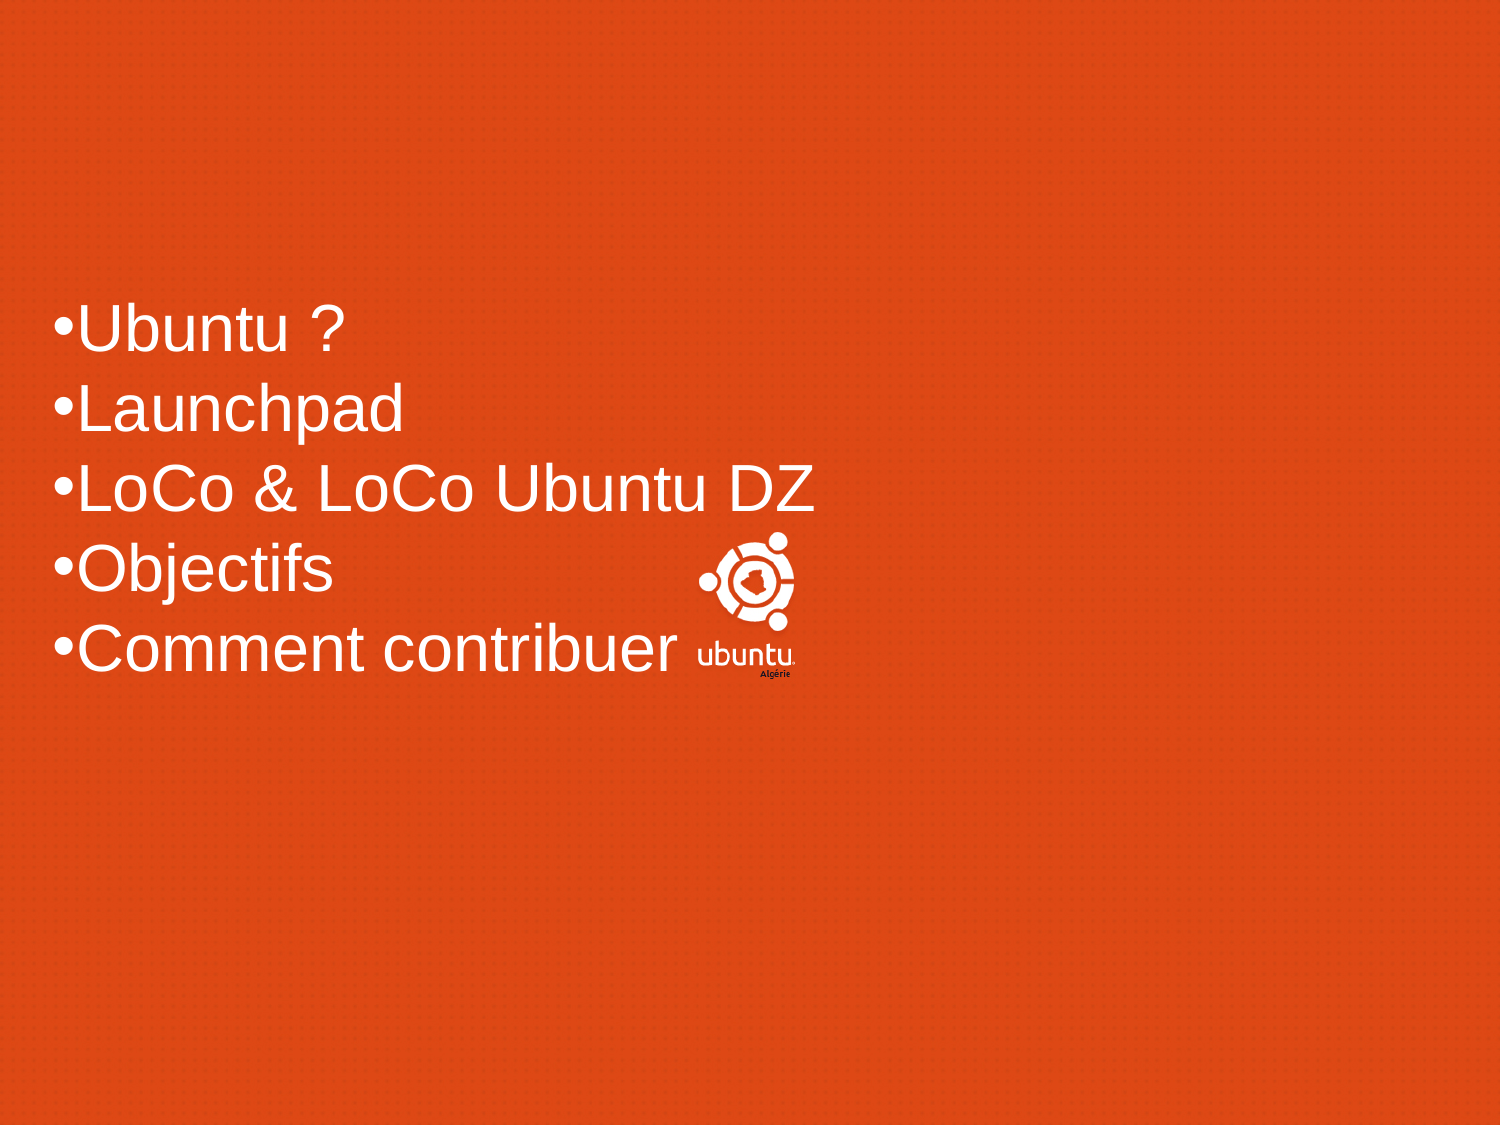

Ubuntu ?
Launchpad
LoCo & LoCo Ubuntu DZ
Objectifs
Comment contribuer